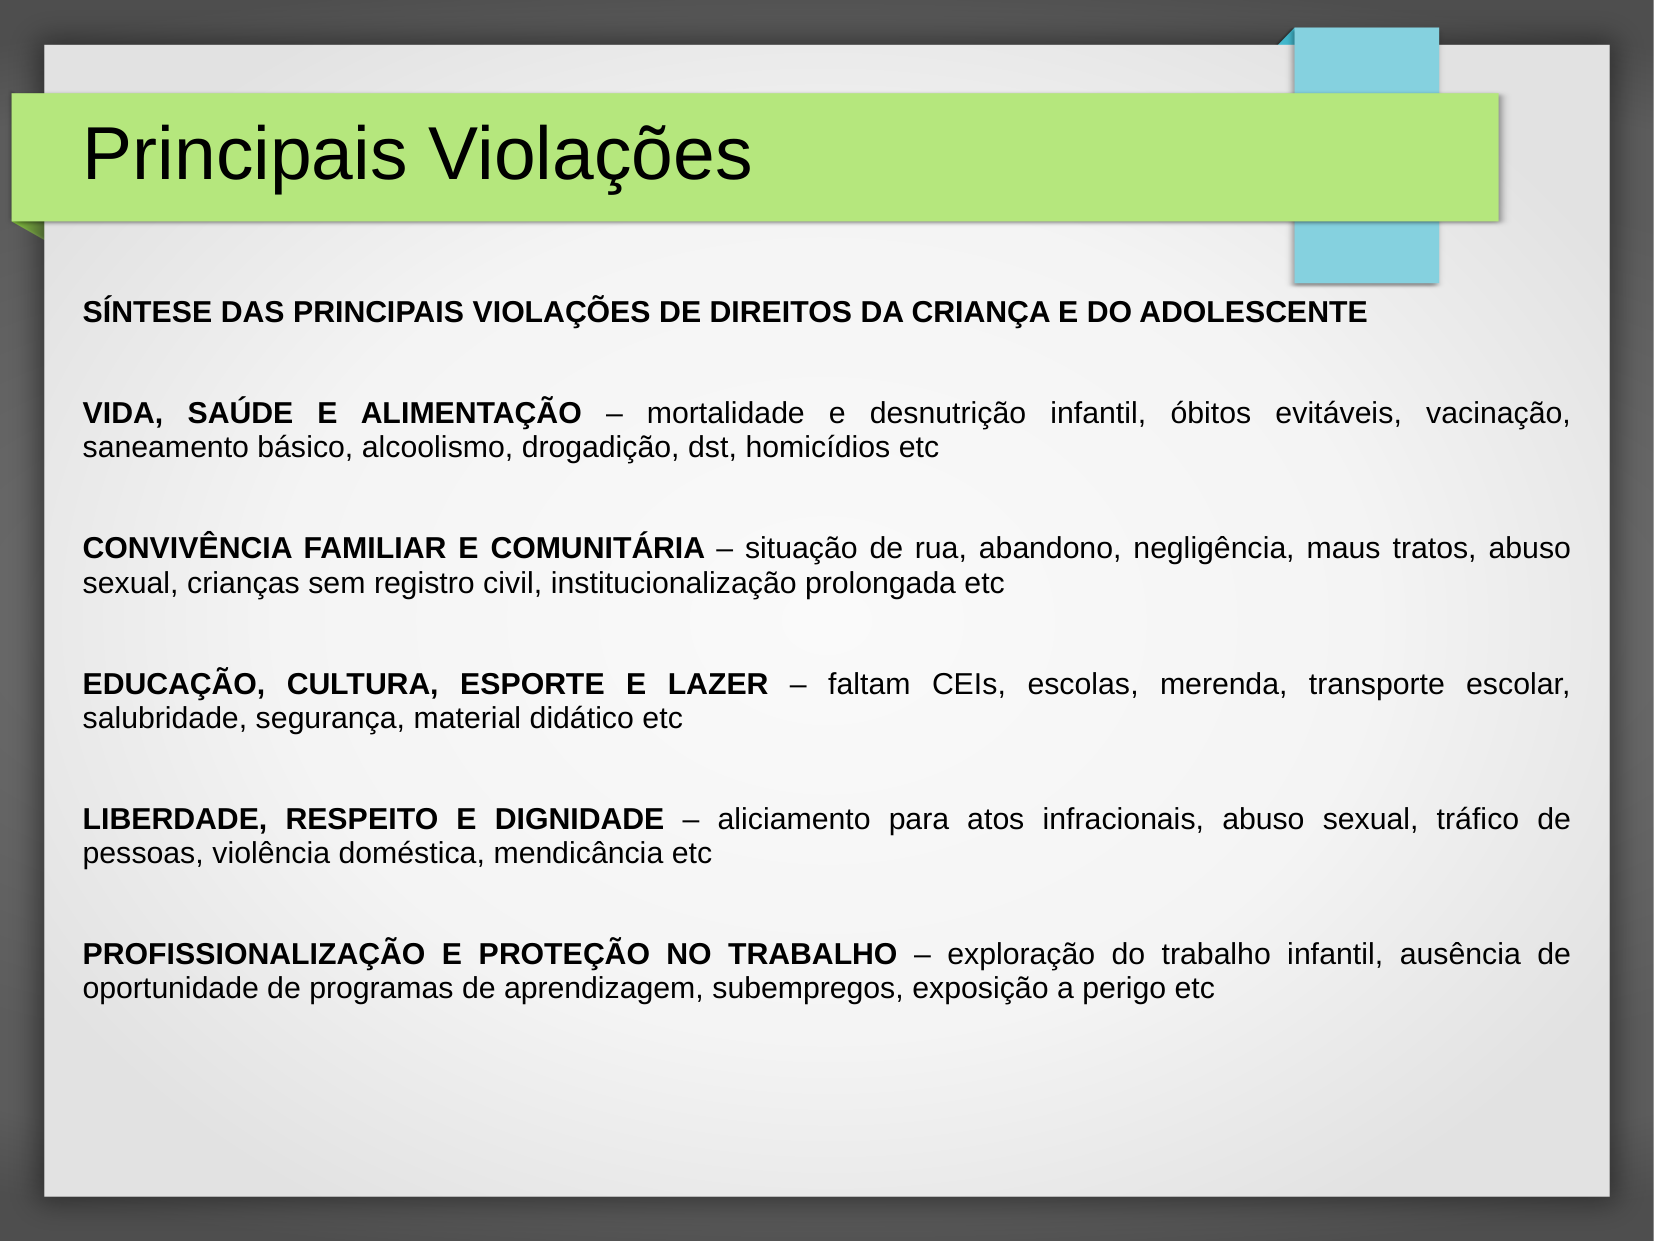

# Principais Violações
SÍNTESE DAS PRINCIPAIS VIOLAÇÕES DE DIREITOS DA CRIANÇA E DO ADOLESCENTE
VIDA, SAÚDE E ALIMENTAÇÃO – mortalidade e desnutrição infantil, óbitos evitáveis, vacinação, saneamento básico, alcoolismo, drogadição, dst, homicídios etc
CONVIVÊNCIA FAMILIAR E COMUNITÁRIA – situação de rua, abandono, negligência, maus tratos, abuso sexual, crianças sem registro civil, institucionalização prolongada etc
EDUCAÇÃO, CULTURA, ESPORTE E LAZER – faltam CEIs, escolas, merenda, transporte escolar, salubridade, segurança, material didático etc
LIBERDADE, RESPEITO E DIGNIDADE – aliciamento para atos infracionais, abuso sexual, tráfico de pessoas, violência doméstica, mendicância etc
PROFISSIONALIZAÇÃO E PROTEÇÃO NO TRABALHO – exploração do trabalho infantil, ausência de oportunidade de programas de aprendizagem, subempregos, exposição a perigo etc